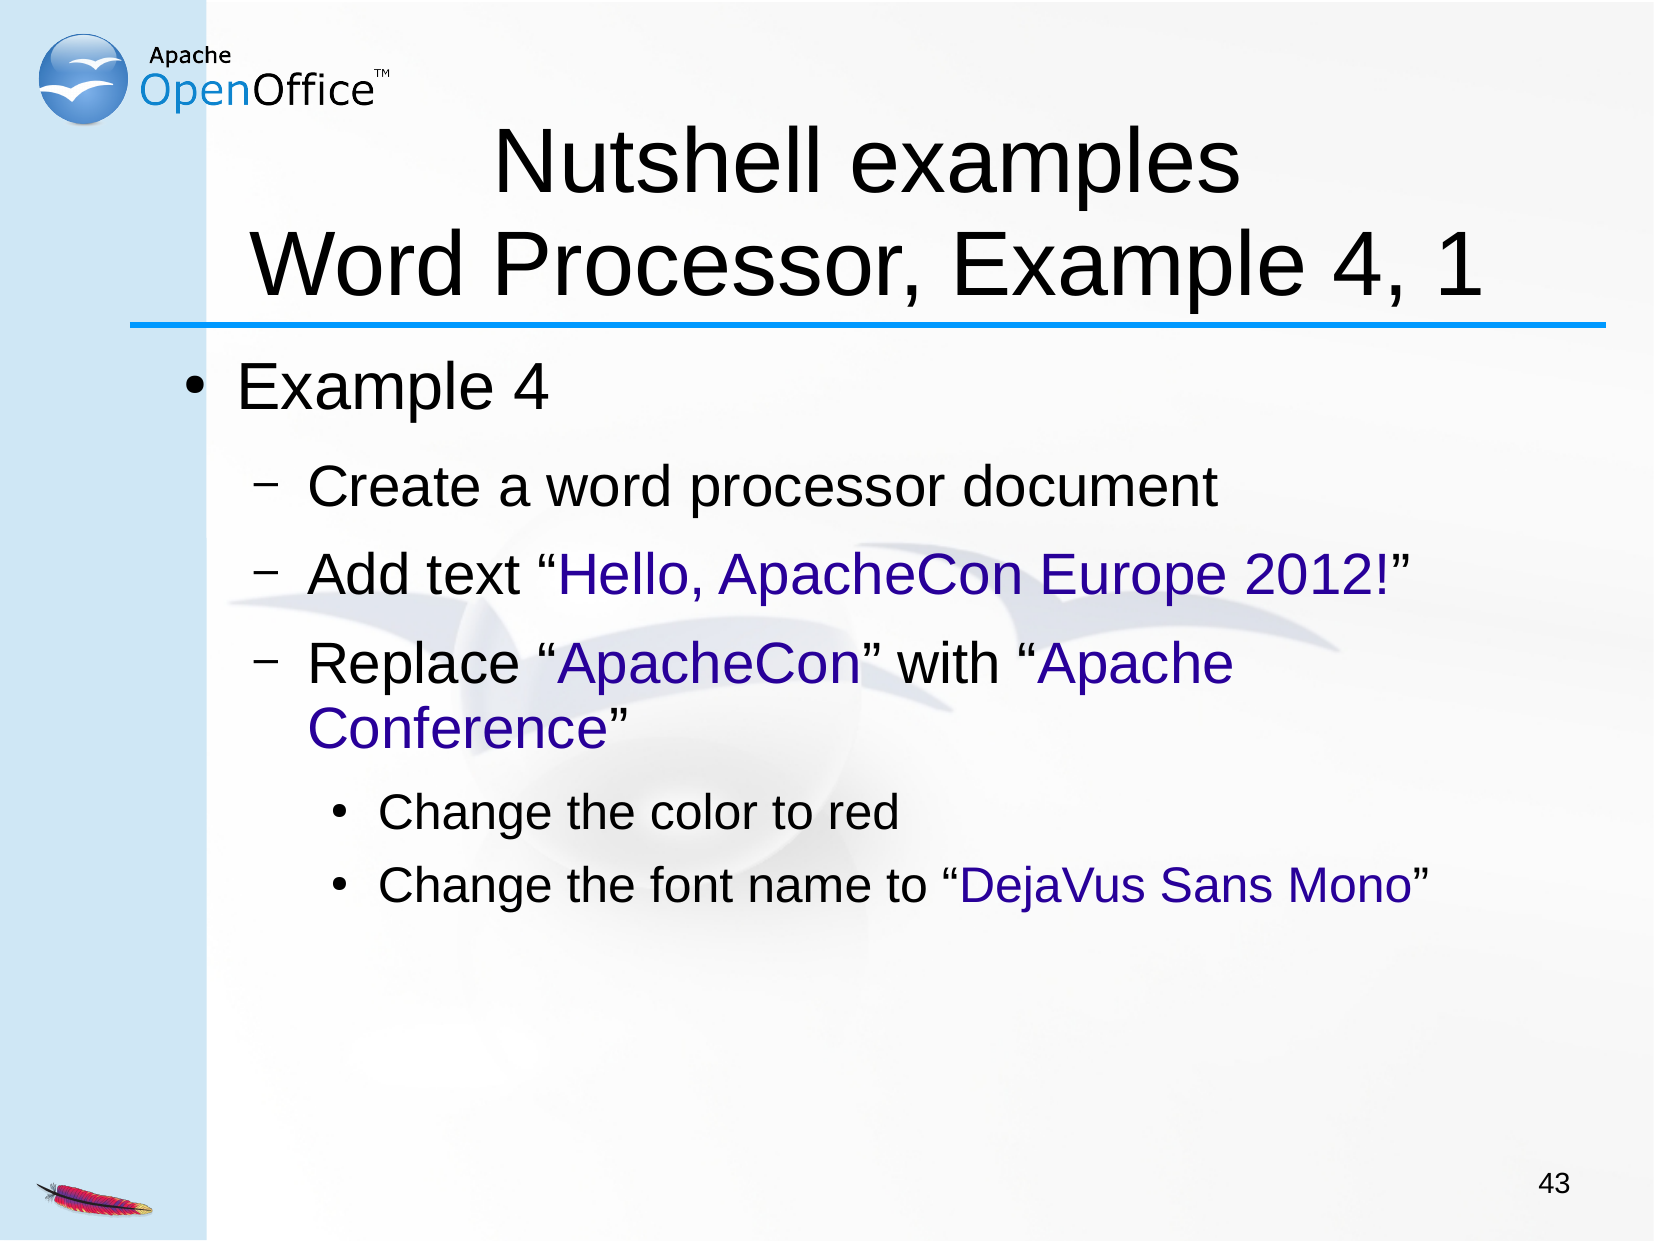

# Nutshell examples Word Processor, Example 4, 1
Example 4
Create a word processor document
Add text “Hello, ApacheCon Europe 2012!”
Replace “ApacheCon” with “Apache Conference”
Change the color to red
Change the font name to “DejaVus Sans Mono”
43